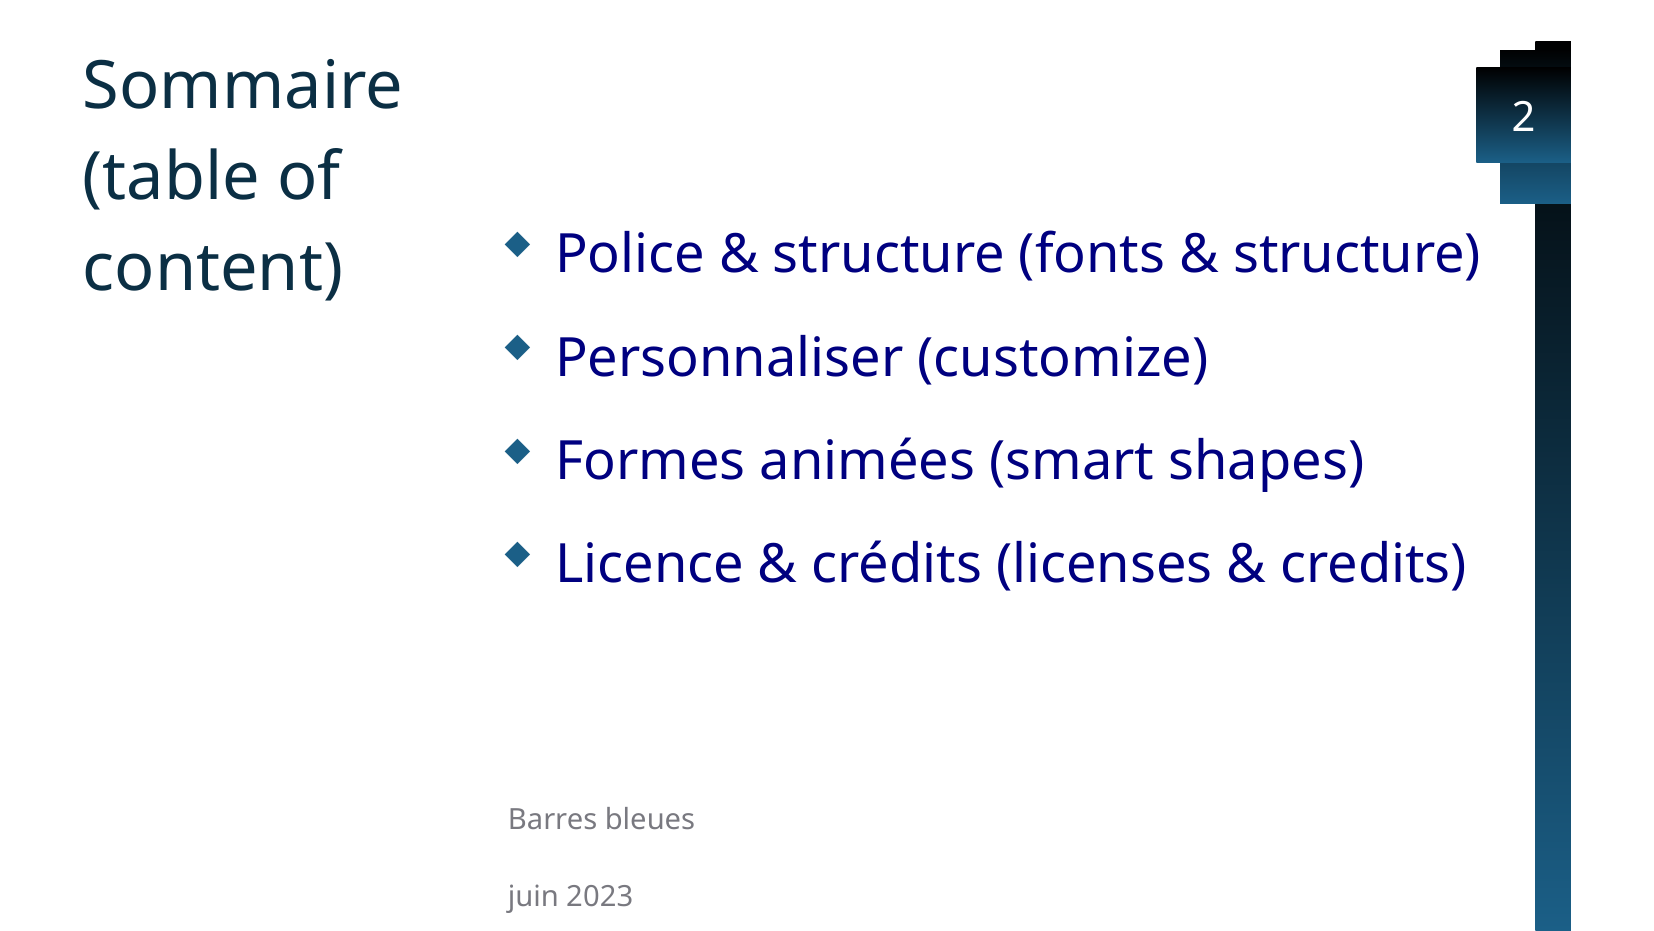

# Sommaire (table of content)
Police & structure (fonts & structure)
Personnaliser (customize)
Formes animées (smart shapes)
Licence & crédits (licenses & credits)
Barres bleues
juin 2023